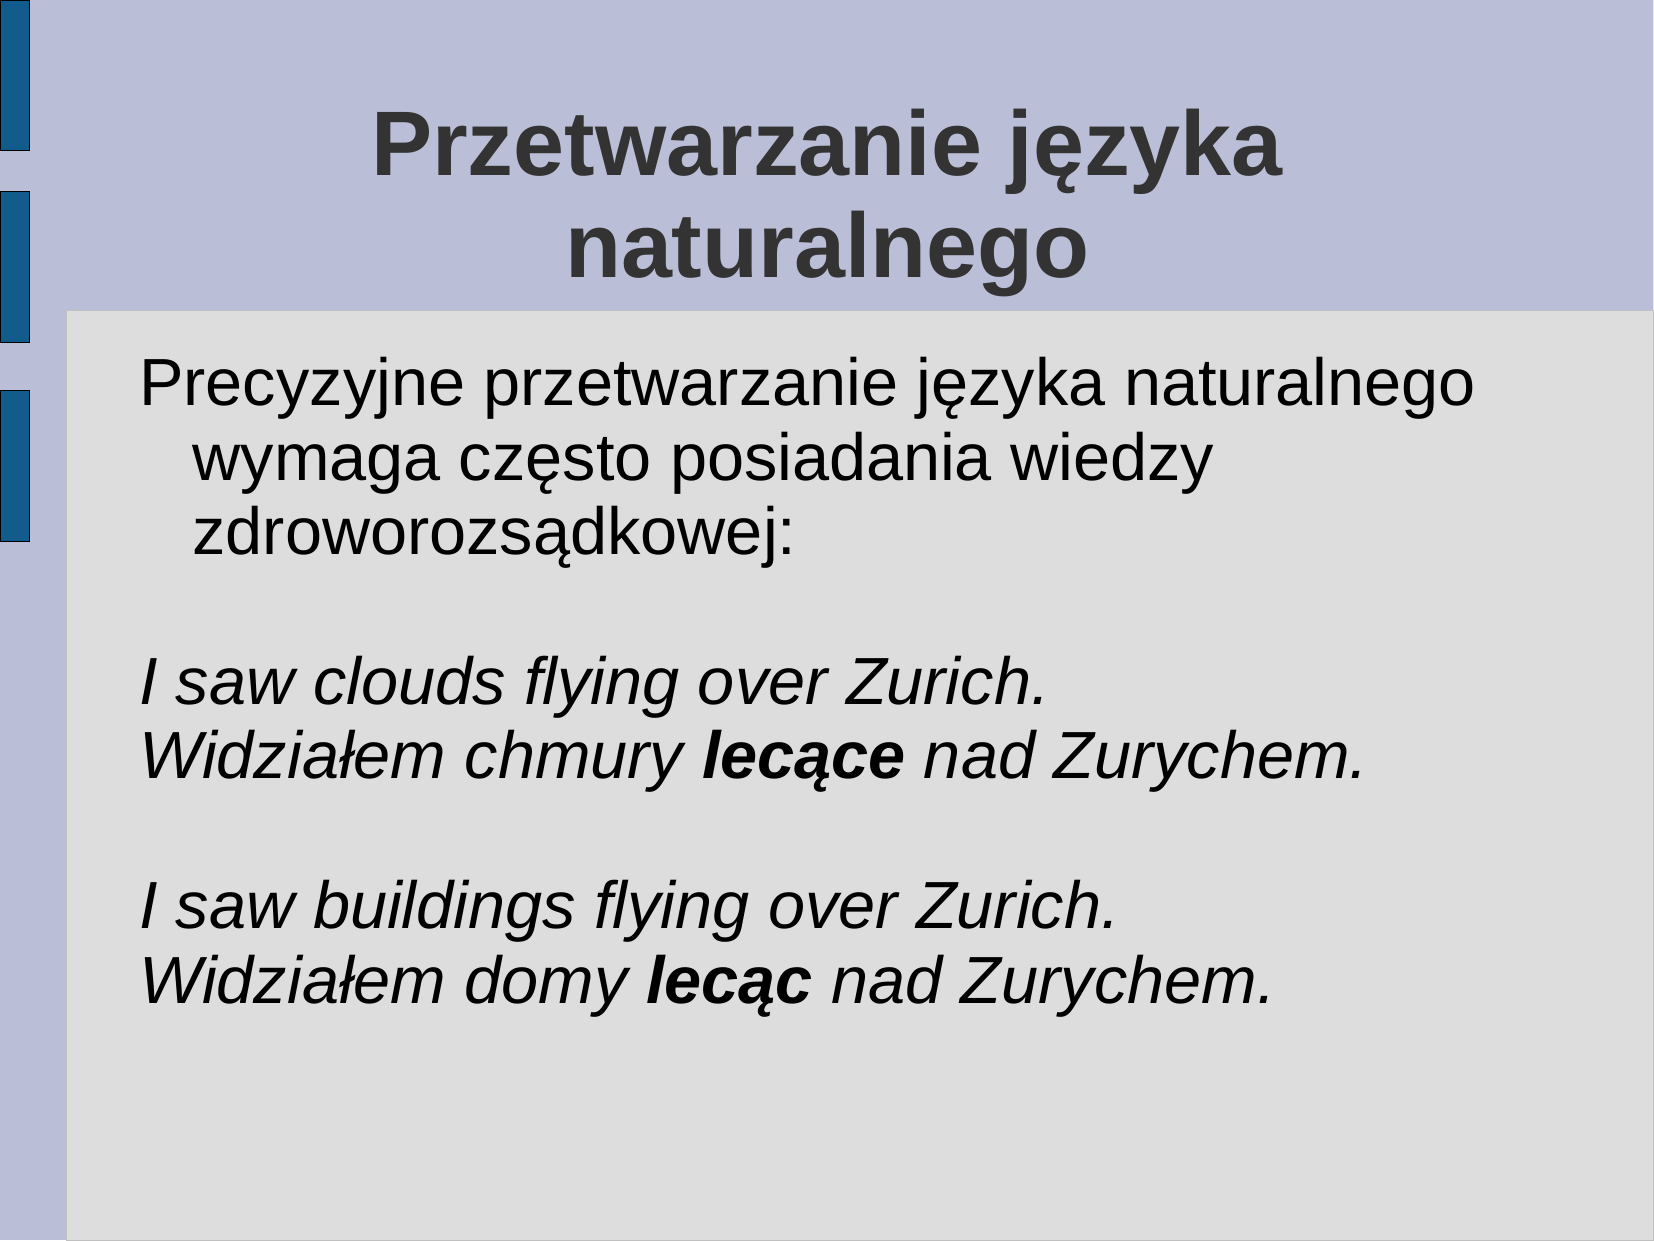

# Przetwarzanie języka naturalnego
Precyzyjne przetwarzanie języka naturalnego wymaga często posiadania wiedzy zdroworozsądkowej:
I saw clouds flying over Zurich.
Widziałem chmury lecące nad Zurychem.
I saw buildings flying over Zurich.
Widziałem domy lecąc nad Zurychem.